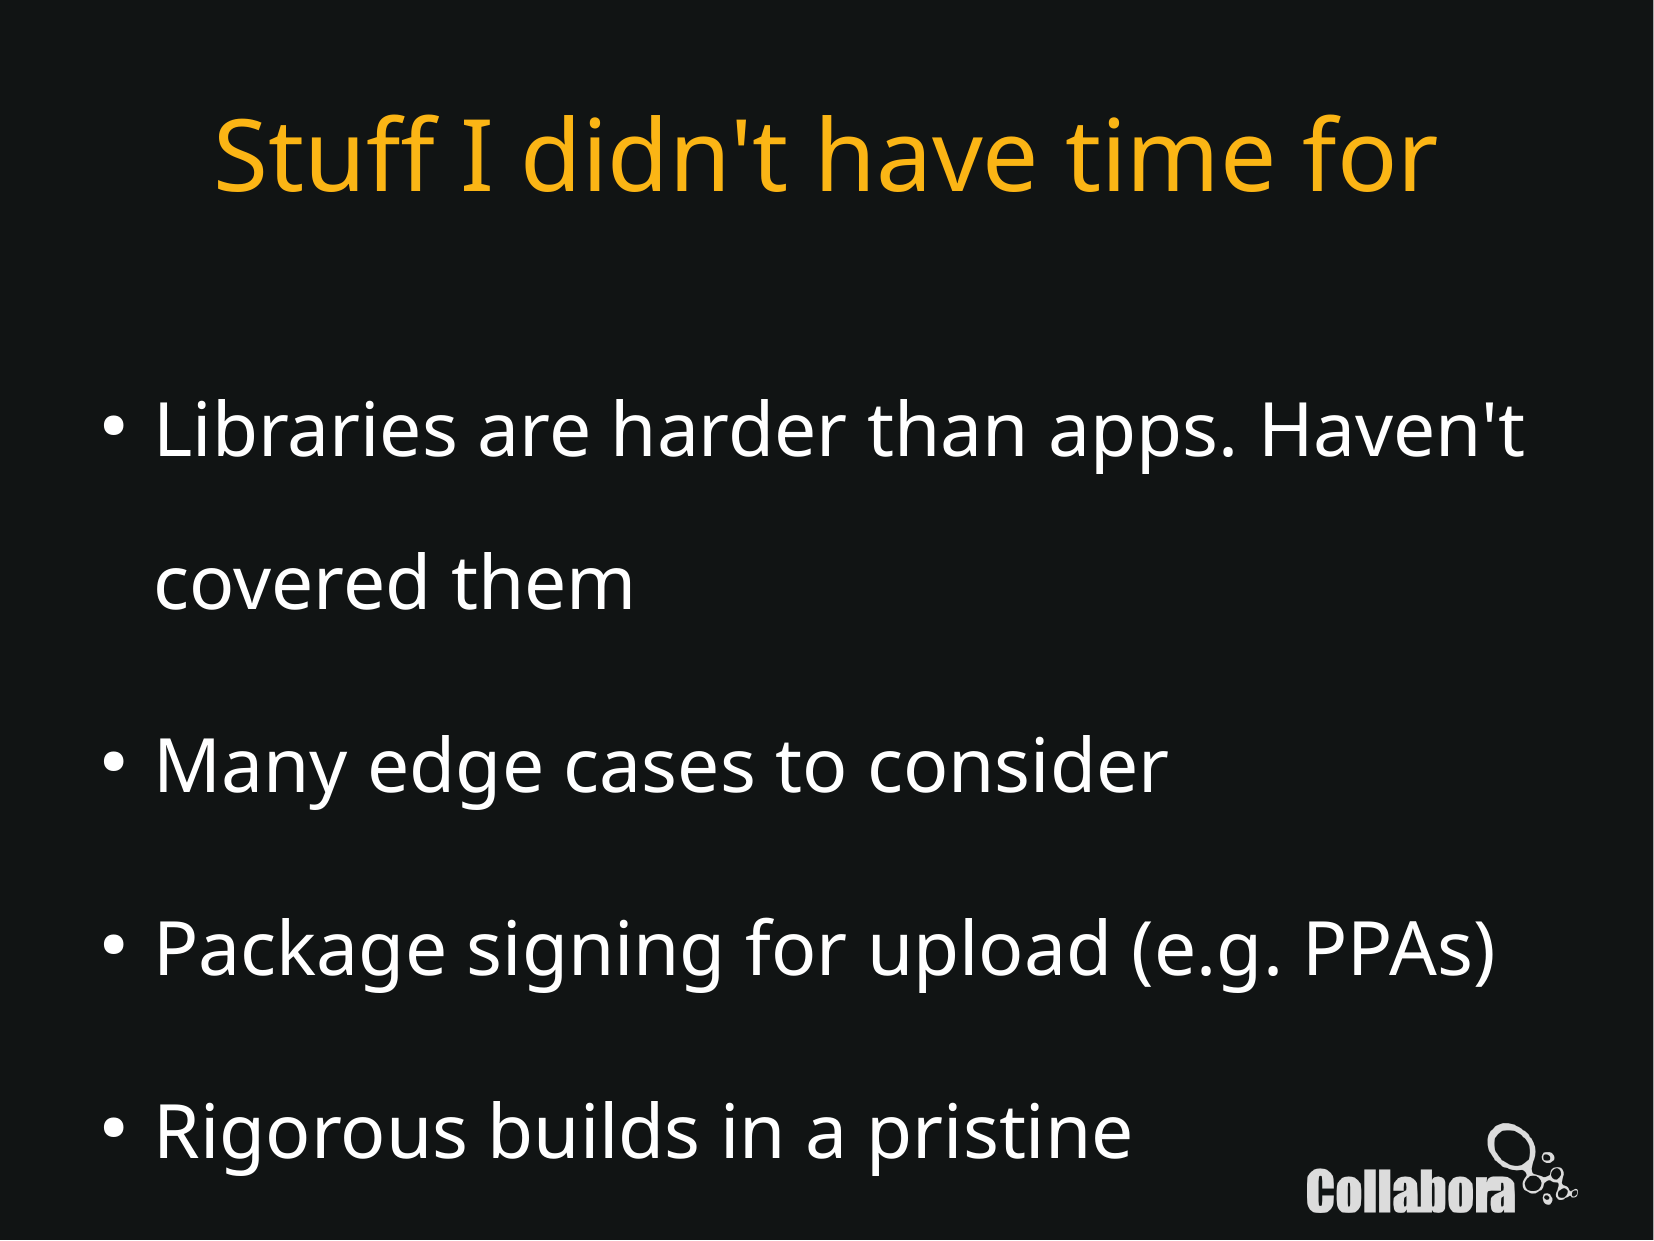

# Stuff I didn't have time for
Libraries are harder than apps. Haven't covered them
Many edge cases to consider
Package signing for upload (e.g. PPAs)
Rigorous builds in a pristine environment